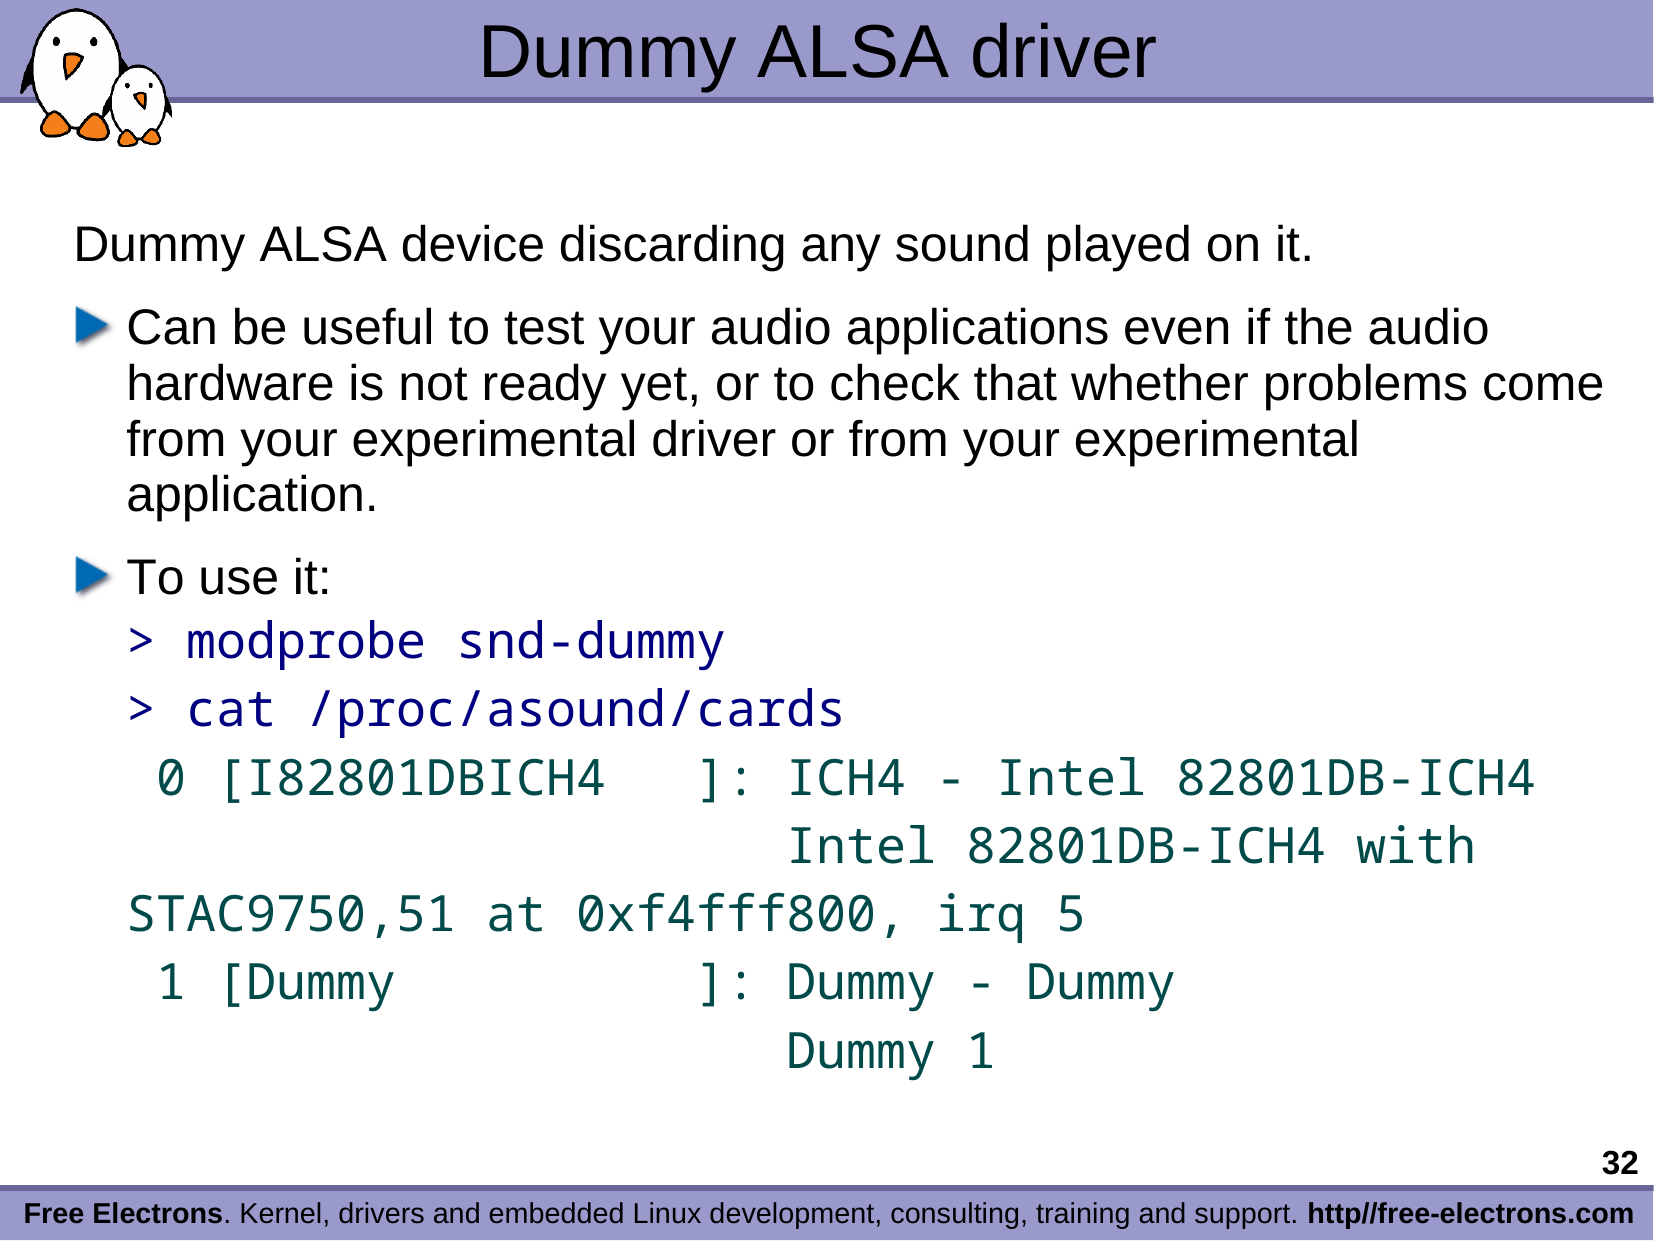

# Dummy ALSA driver
Dummy ALSA device discarding any sound played on it.
Can be useful to test your audio applications even if the audio hardware is not ready yet, or to check that whether problems come from your experimental driver or from your experimental application.
To use it:
> modprobe snd-dummy
> cat /proc/asound/cards
 0 [I82801DBICH4 ]: ICH4 - Intel 82801DB-ICH4
 Intel 82801DB-ICH4 with STAC9750,51 at 0xf4fff800, irq 5
 1 [Dummy ]: Dummy - Dummy
 Dummy 1